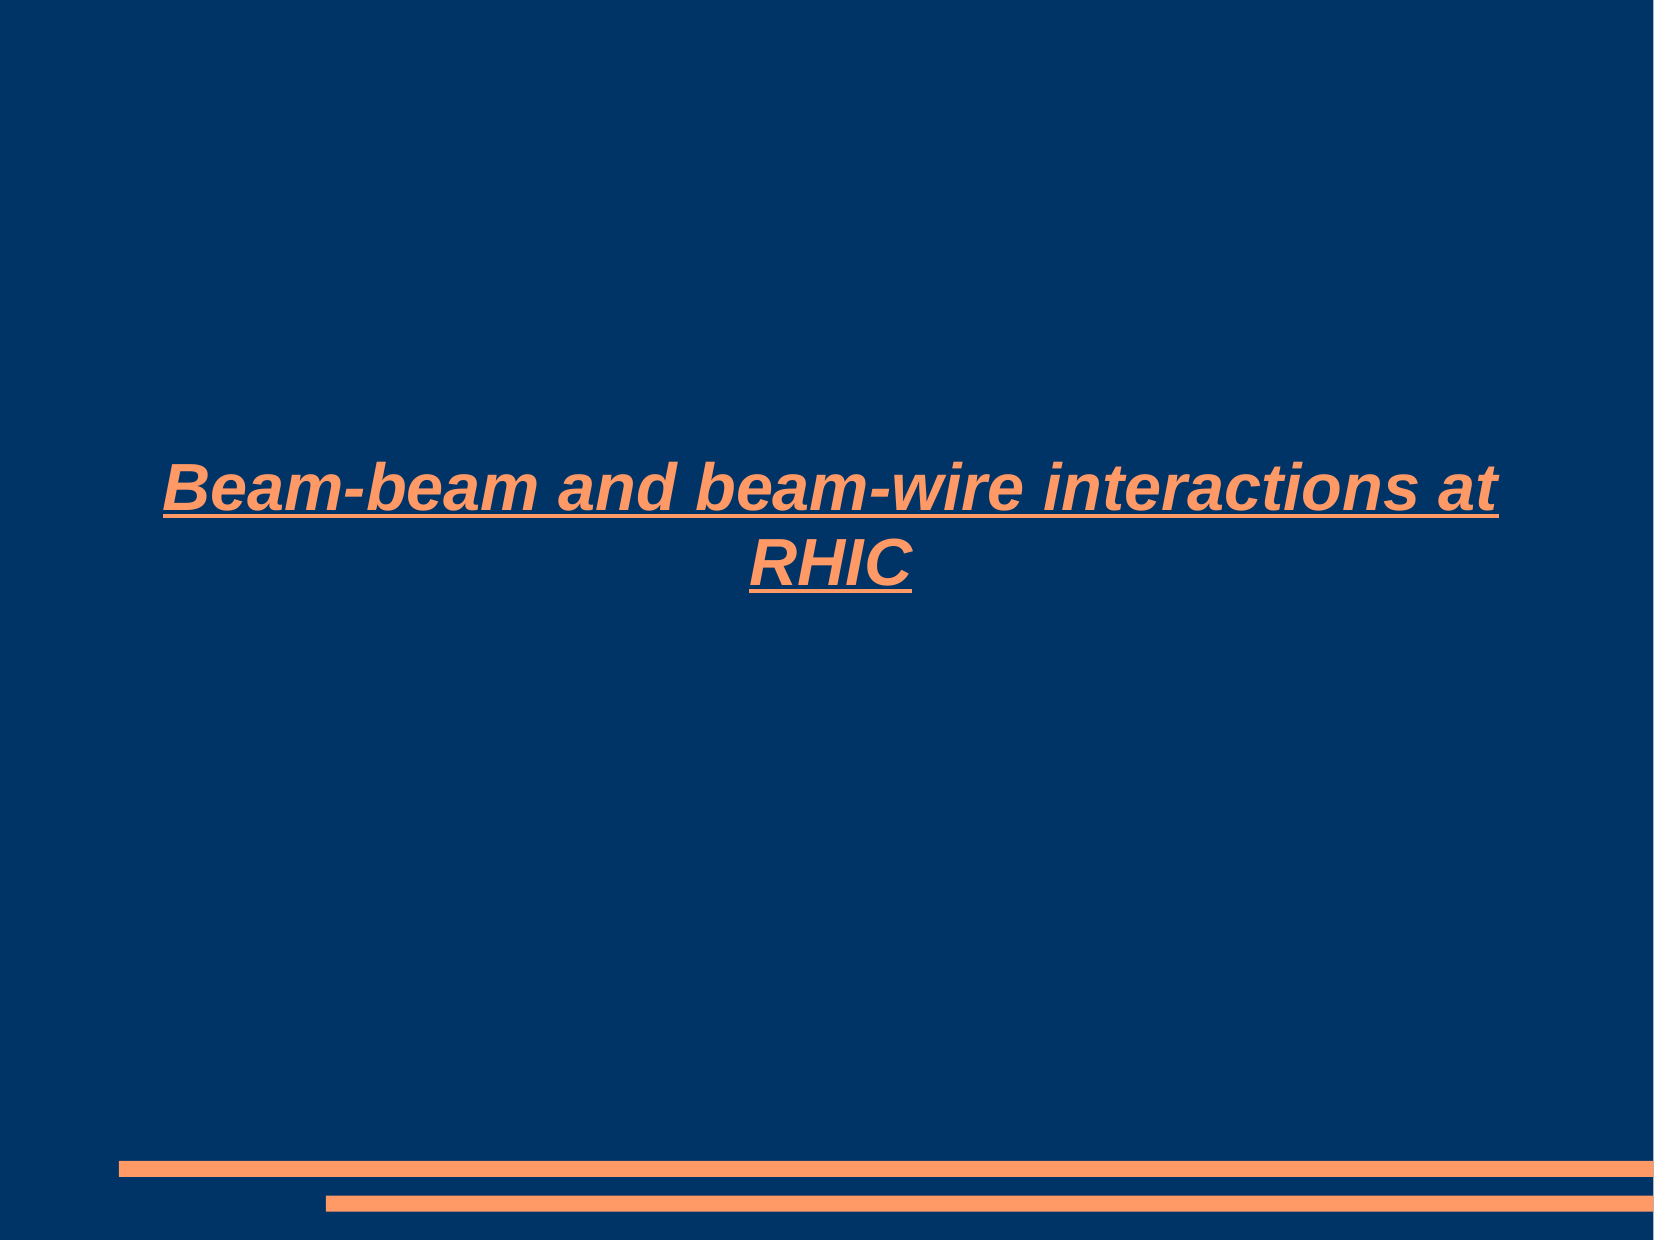

# Beam-beam and beam-wire interactions at RHIC